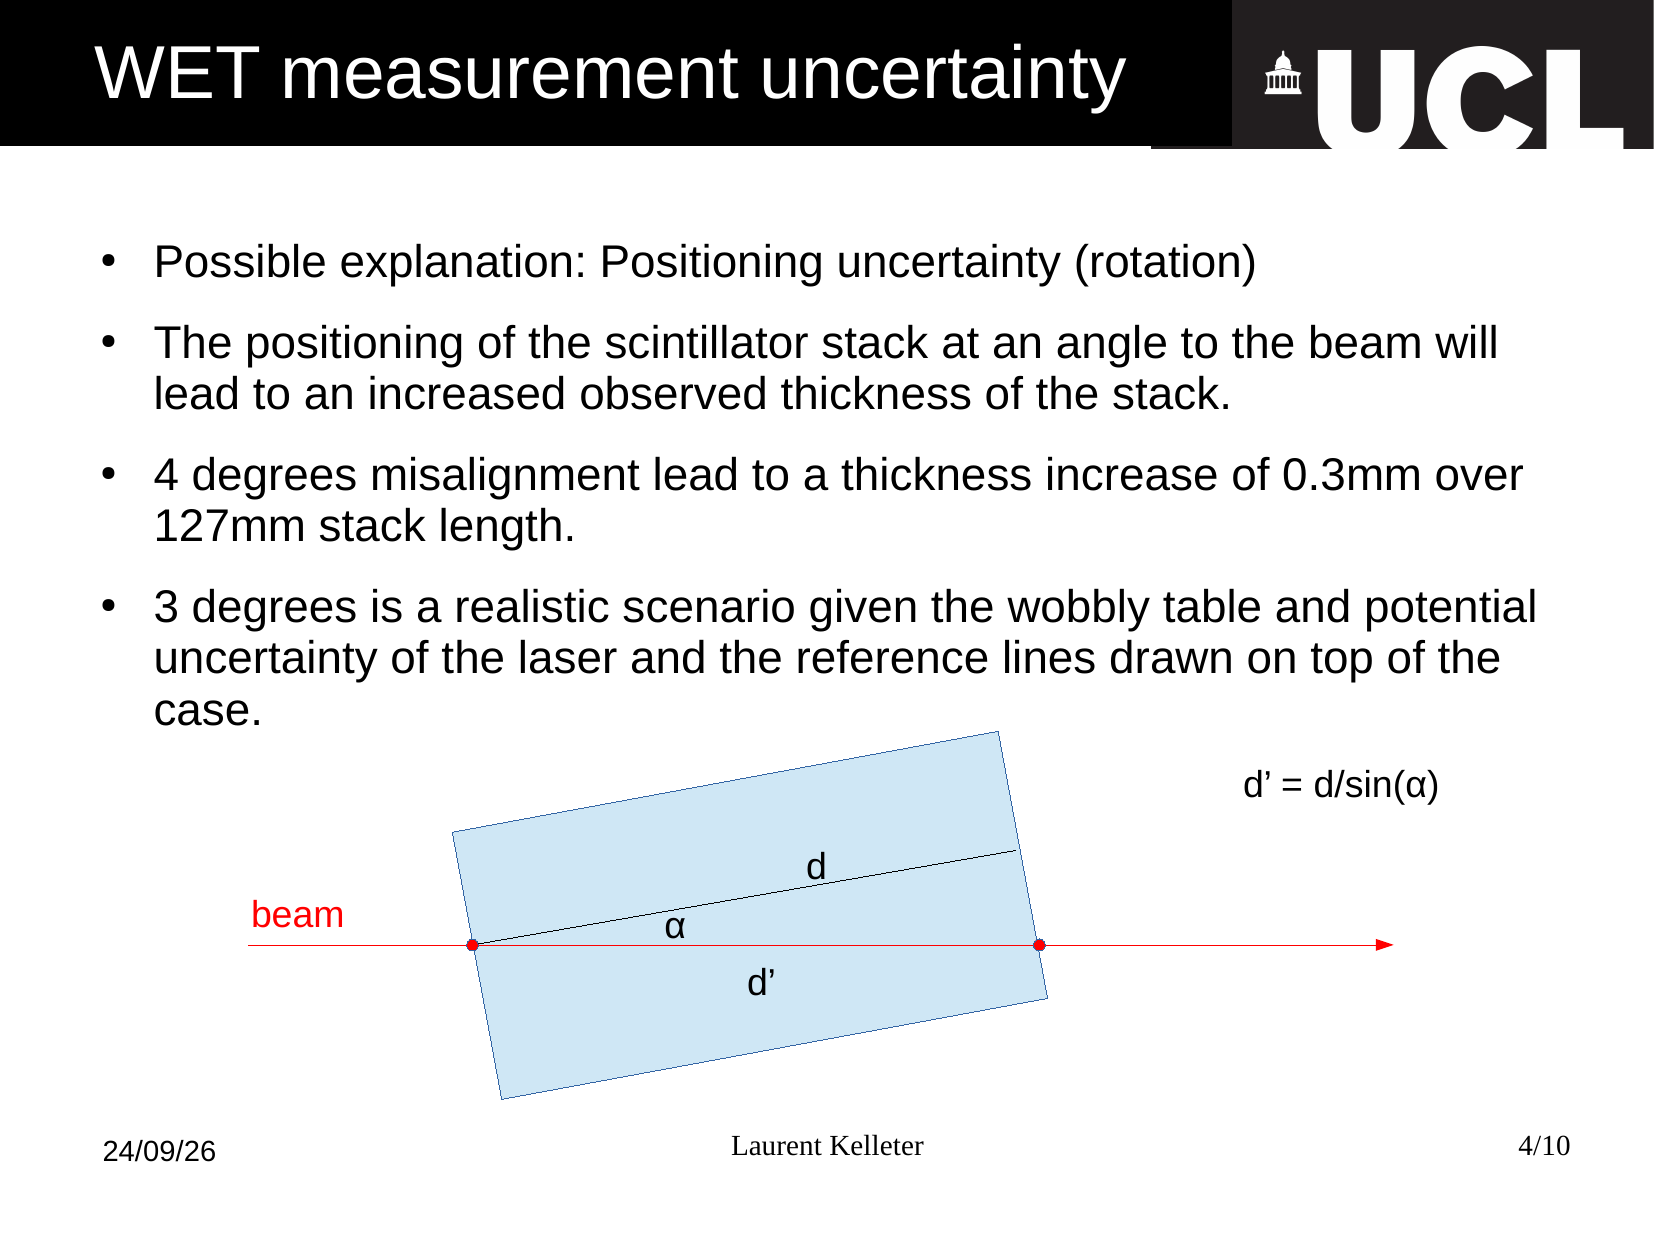

# WET measurement uncertainty
Possible explanation: Positioning uncertainty (rotation)
The positioning of the scintillator stack at an angle to the beam will lead to an increased observed thickness of the stack.
4 degrees misalignment lead to a thickness increase of 0.3mm over 127mm stack length.
3 degrees is a realistic scenario given the wobbly table and potential uncertainty of the laser and the reference lines drawn on top of the case.
d’ = d/sin(α)
d
beam
α
d’
4